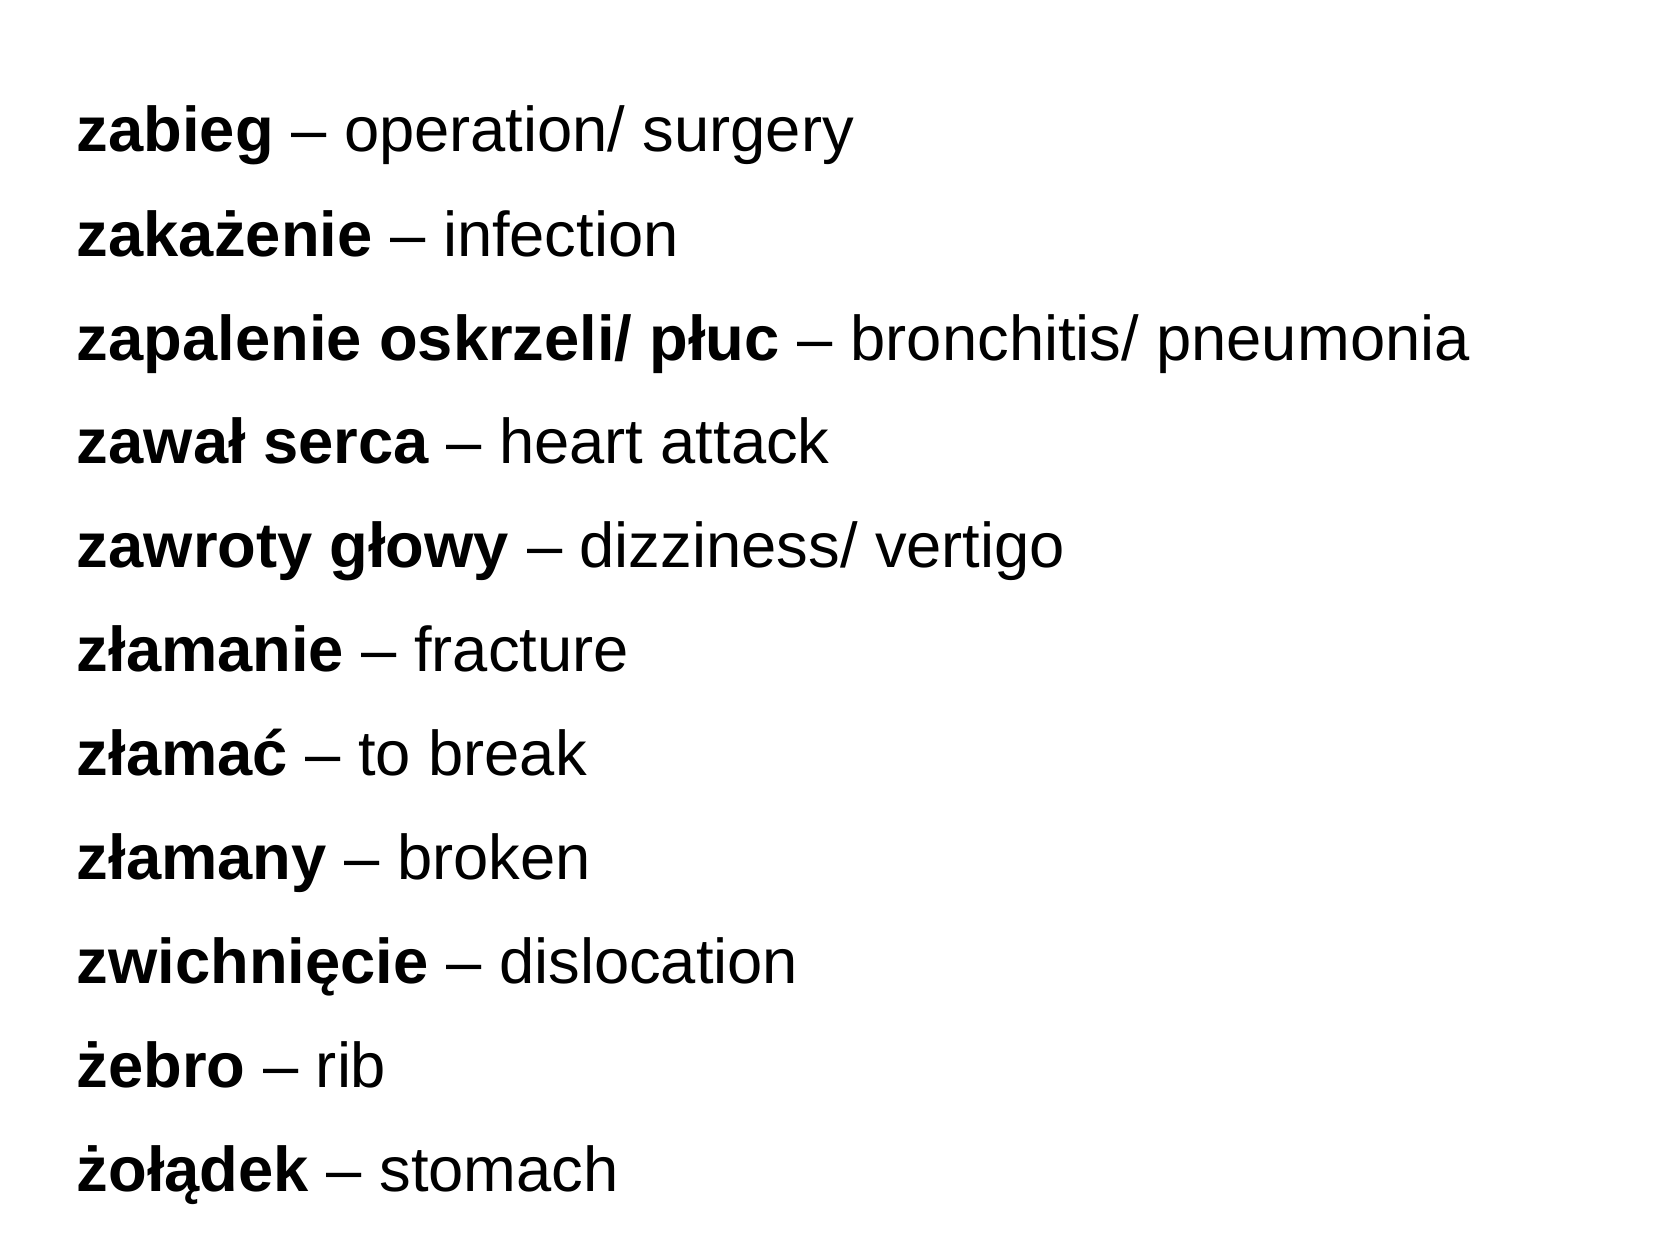

# zabieg – operation/ surgery
zakażenie – infection
zapalenie oskrzeli/ płuc – bronchitis/ pneumonia
zawał serca – heart attack
zawroty głowy – dizziness/ vertigo
złamanie – fracture
złamać – to break
złamany – broken
zwichnięcie – dislocation
żebro – rib
żołądek – stomach